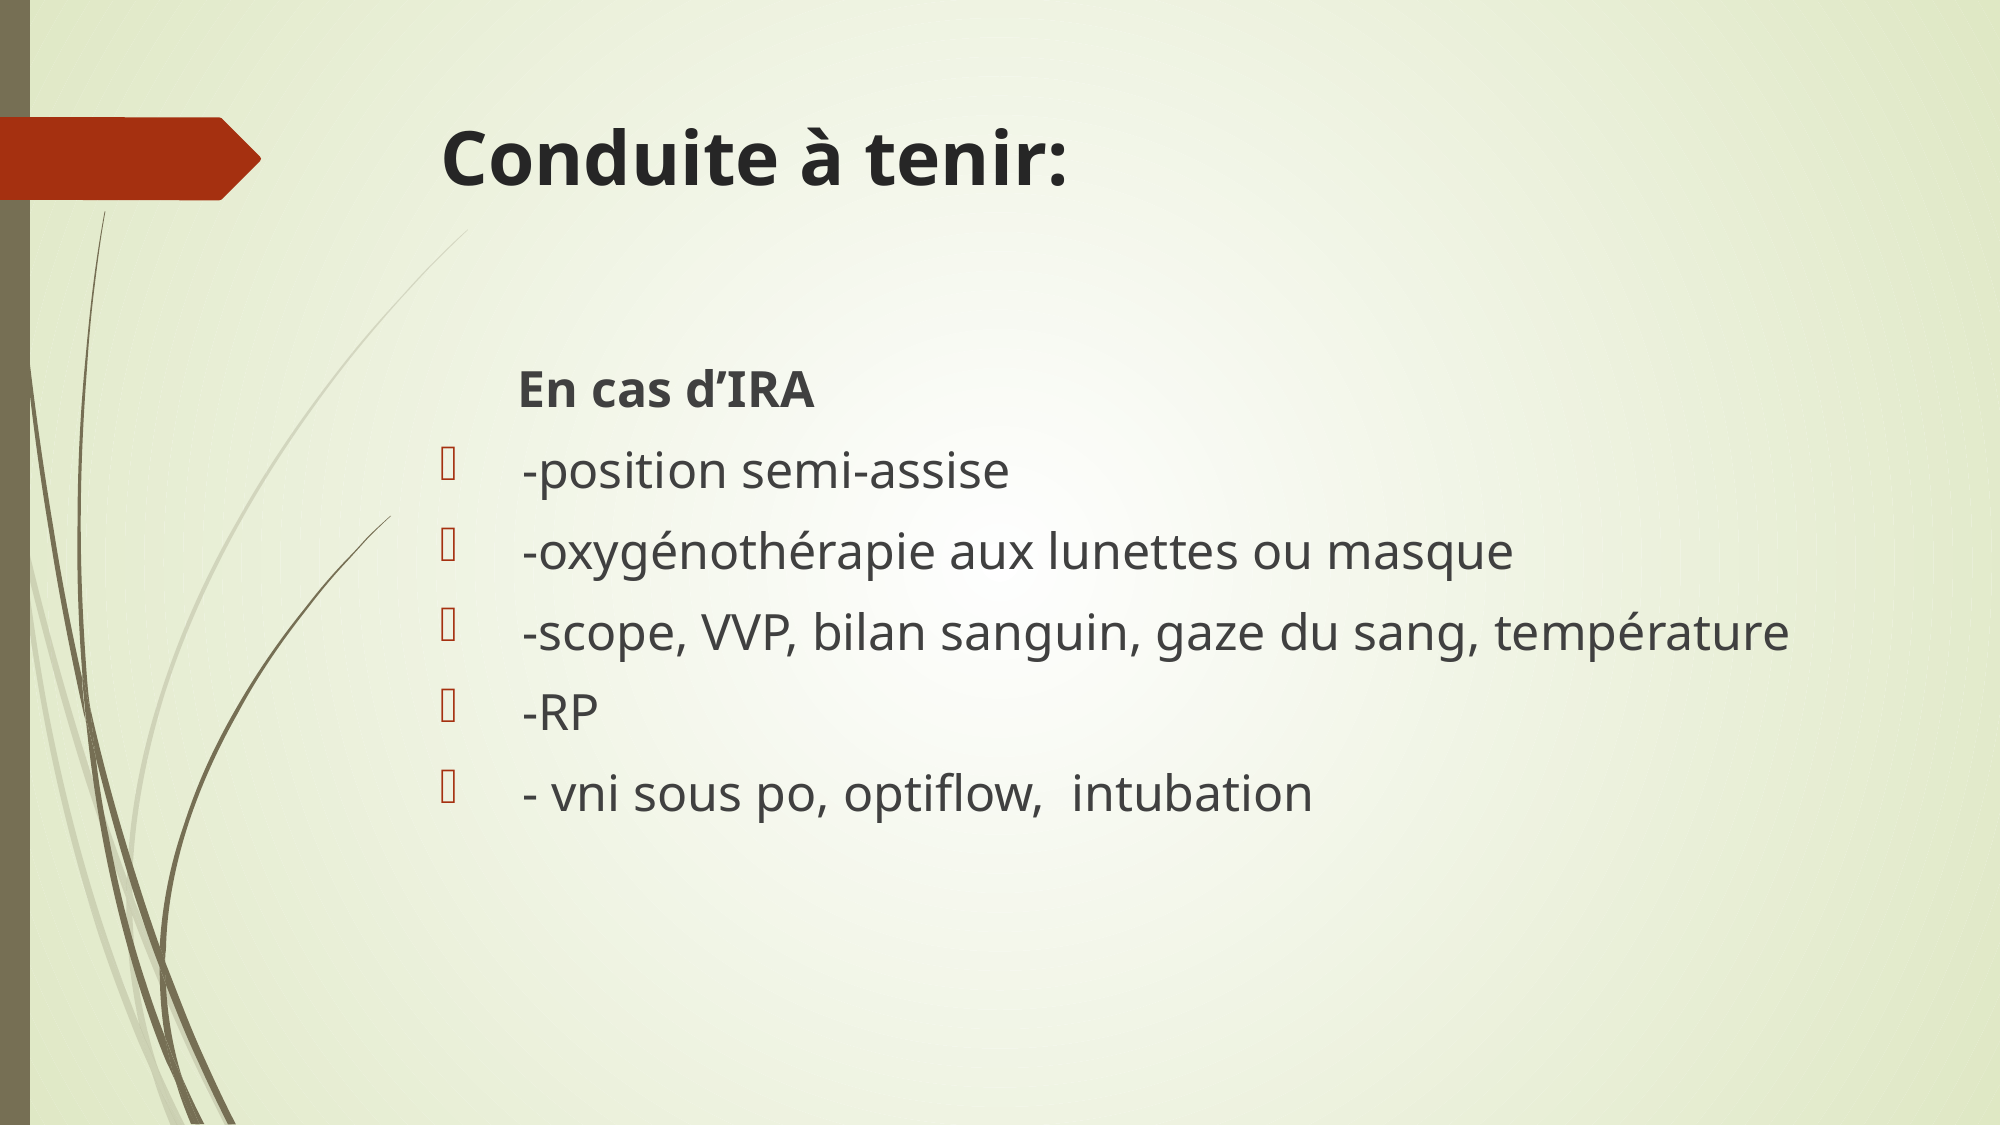

# Conduite à tenir:
 En cas d’IRA
 -position semi-assise
 -oxygénothérapie aux lunettes ou masque
 -scope, VVP, bilan sanguin, gaze du sang, température
 -RP
 - vni sous po, optiflow, intubation